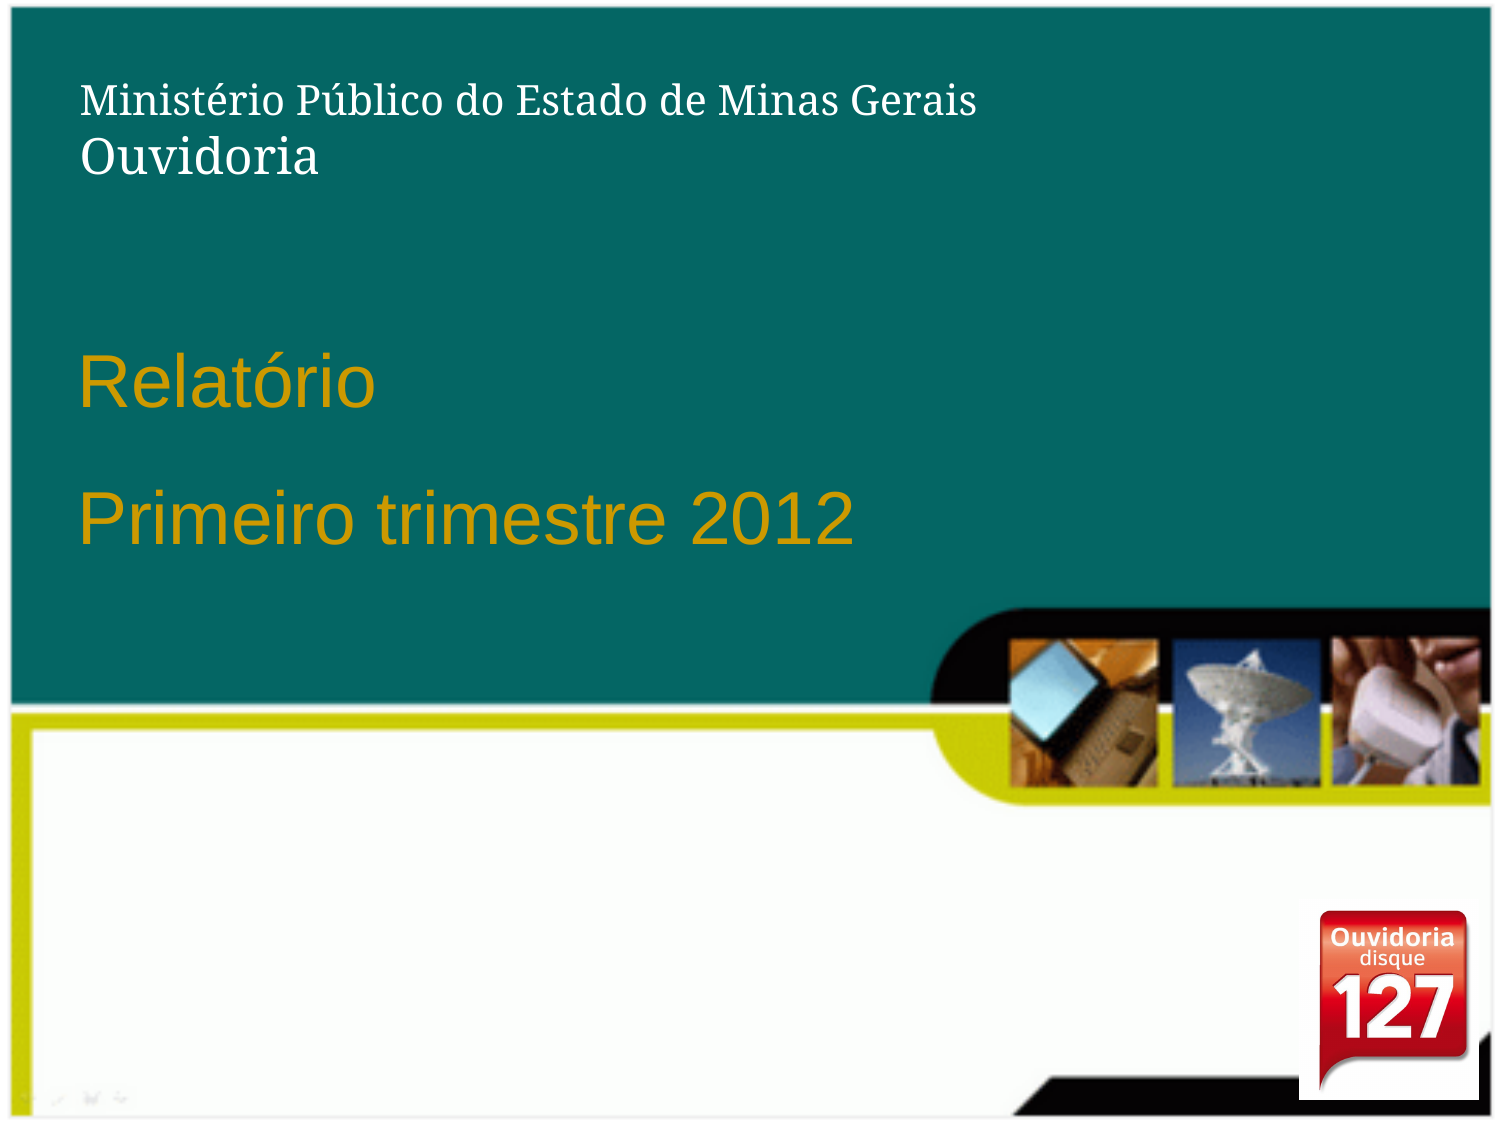

Ministério Público do Estado de Minas Gerais
Ouvidoria
Relatório
Primeiro trimestre 2012